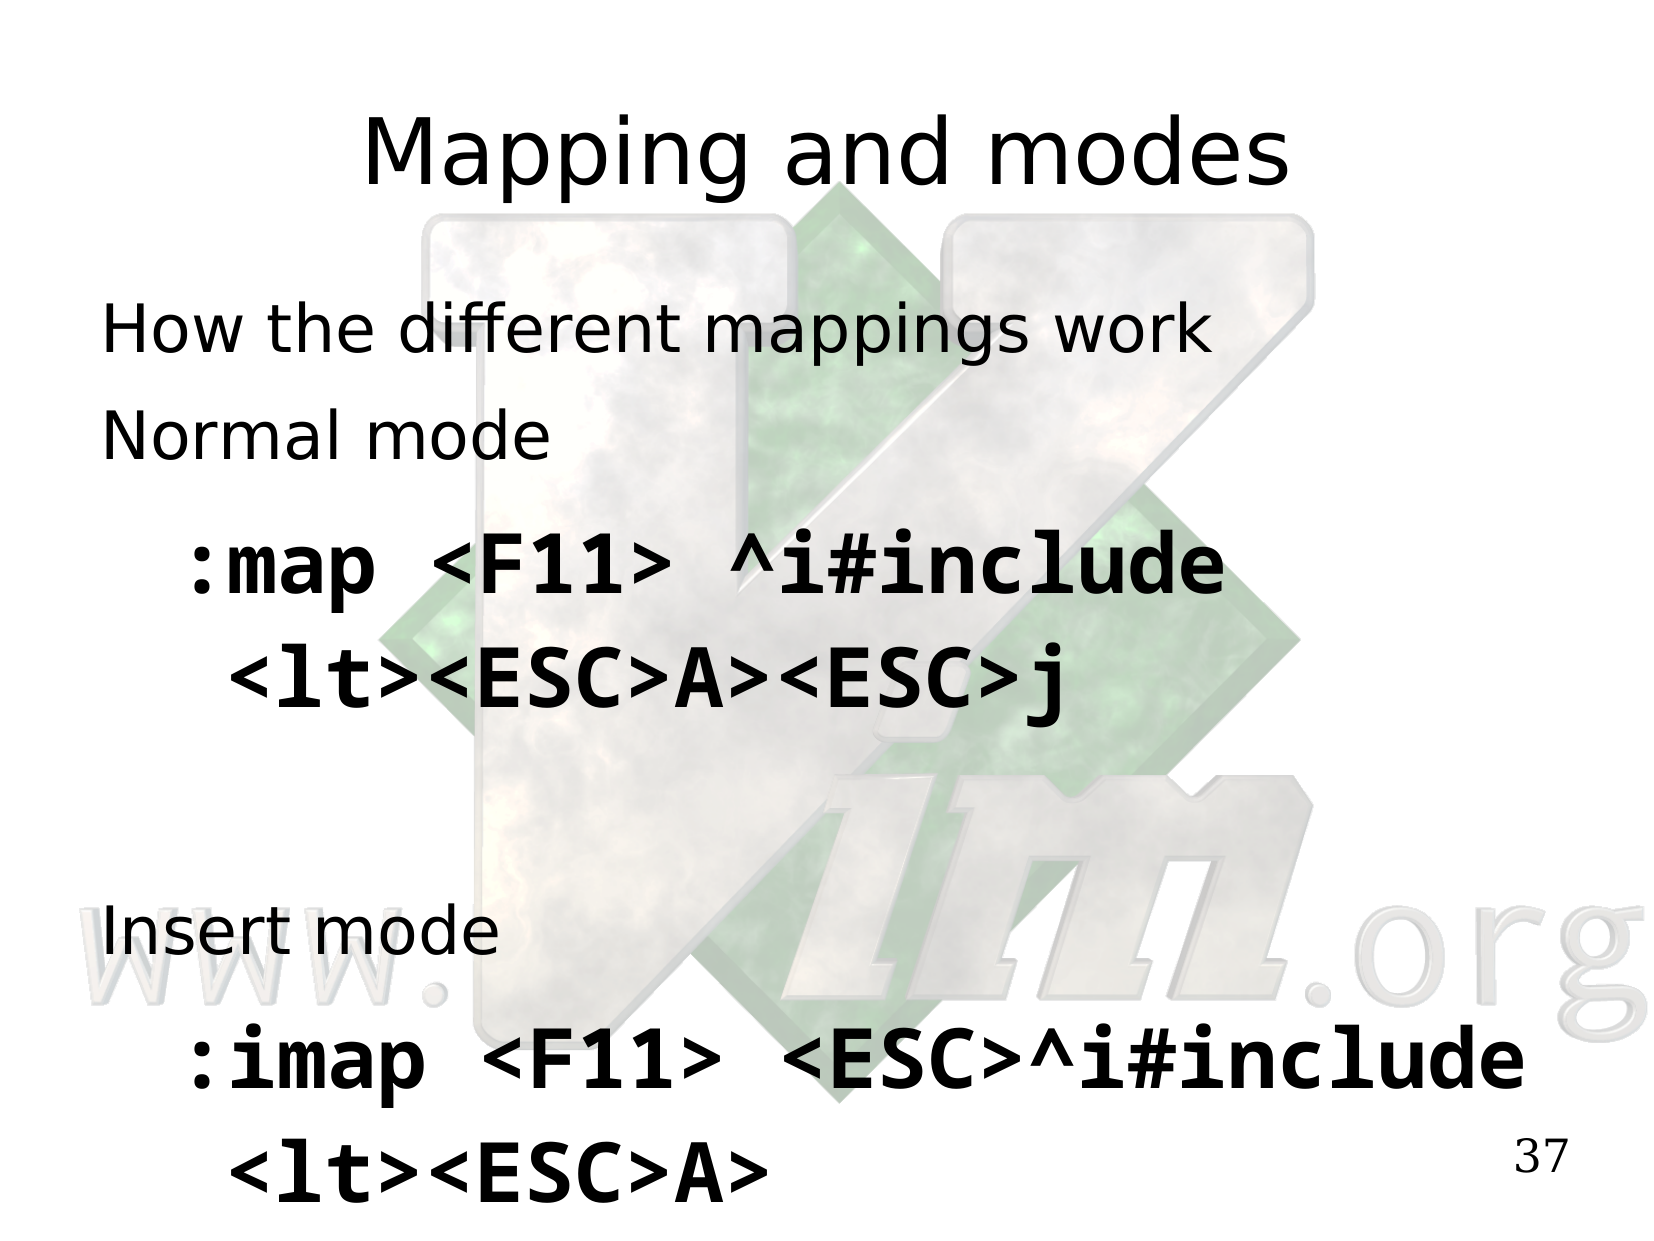

# Mapping and modes
How the different mappings work
Normal mode
:map <F11> ^i#include <lt><ESC>A><ESC>j
Insert mode
:imap <F11> <ESC>^i#include <lt><ESC>A>
37